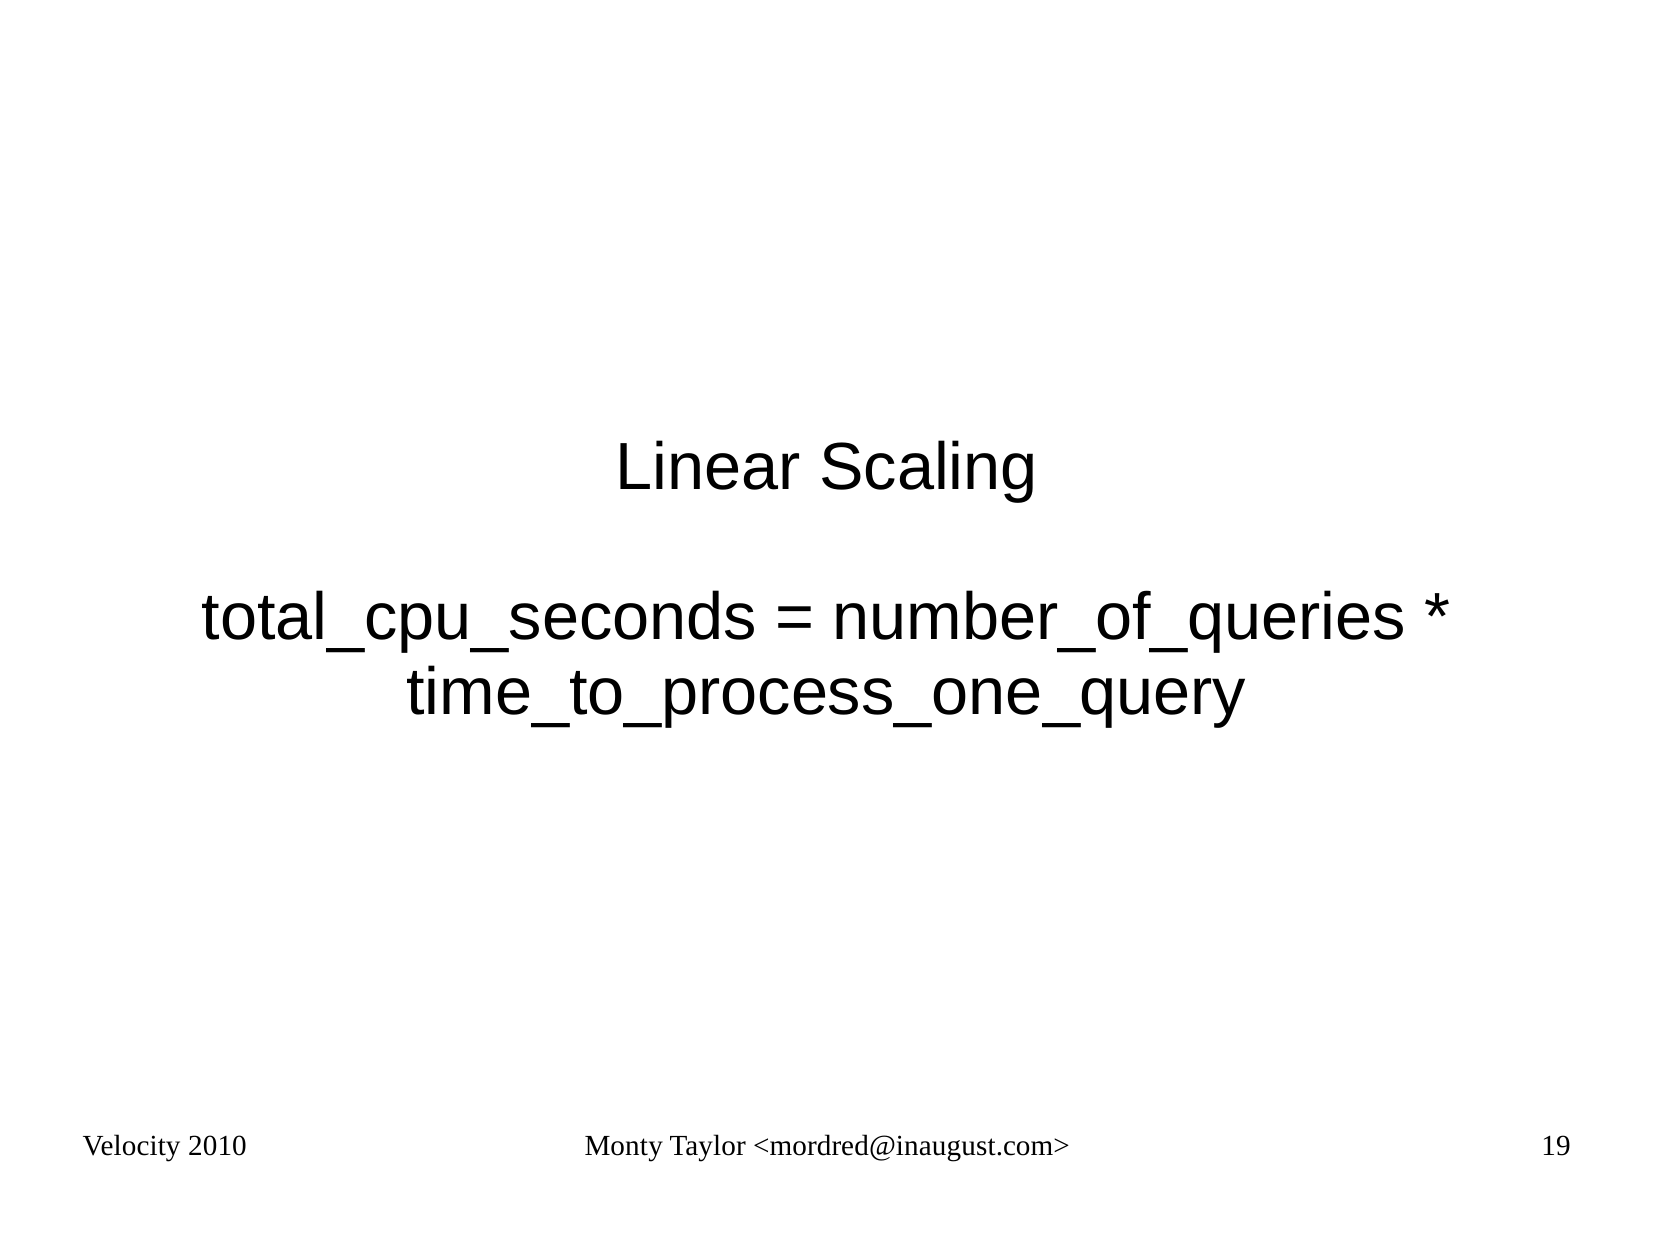

# Linear Scaling
total_cpu_seconds = number_of_queries * time_to_process_one_query
Velocity 2010
Monty Taylor <mordred@inaugust.com>
19